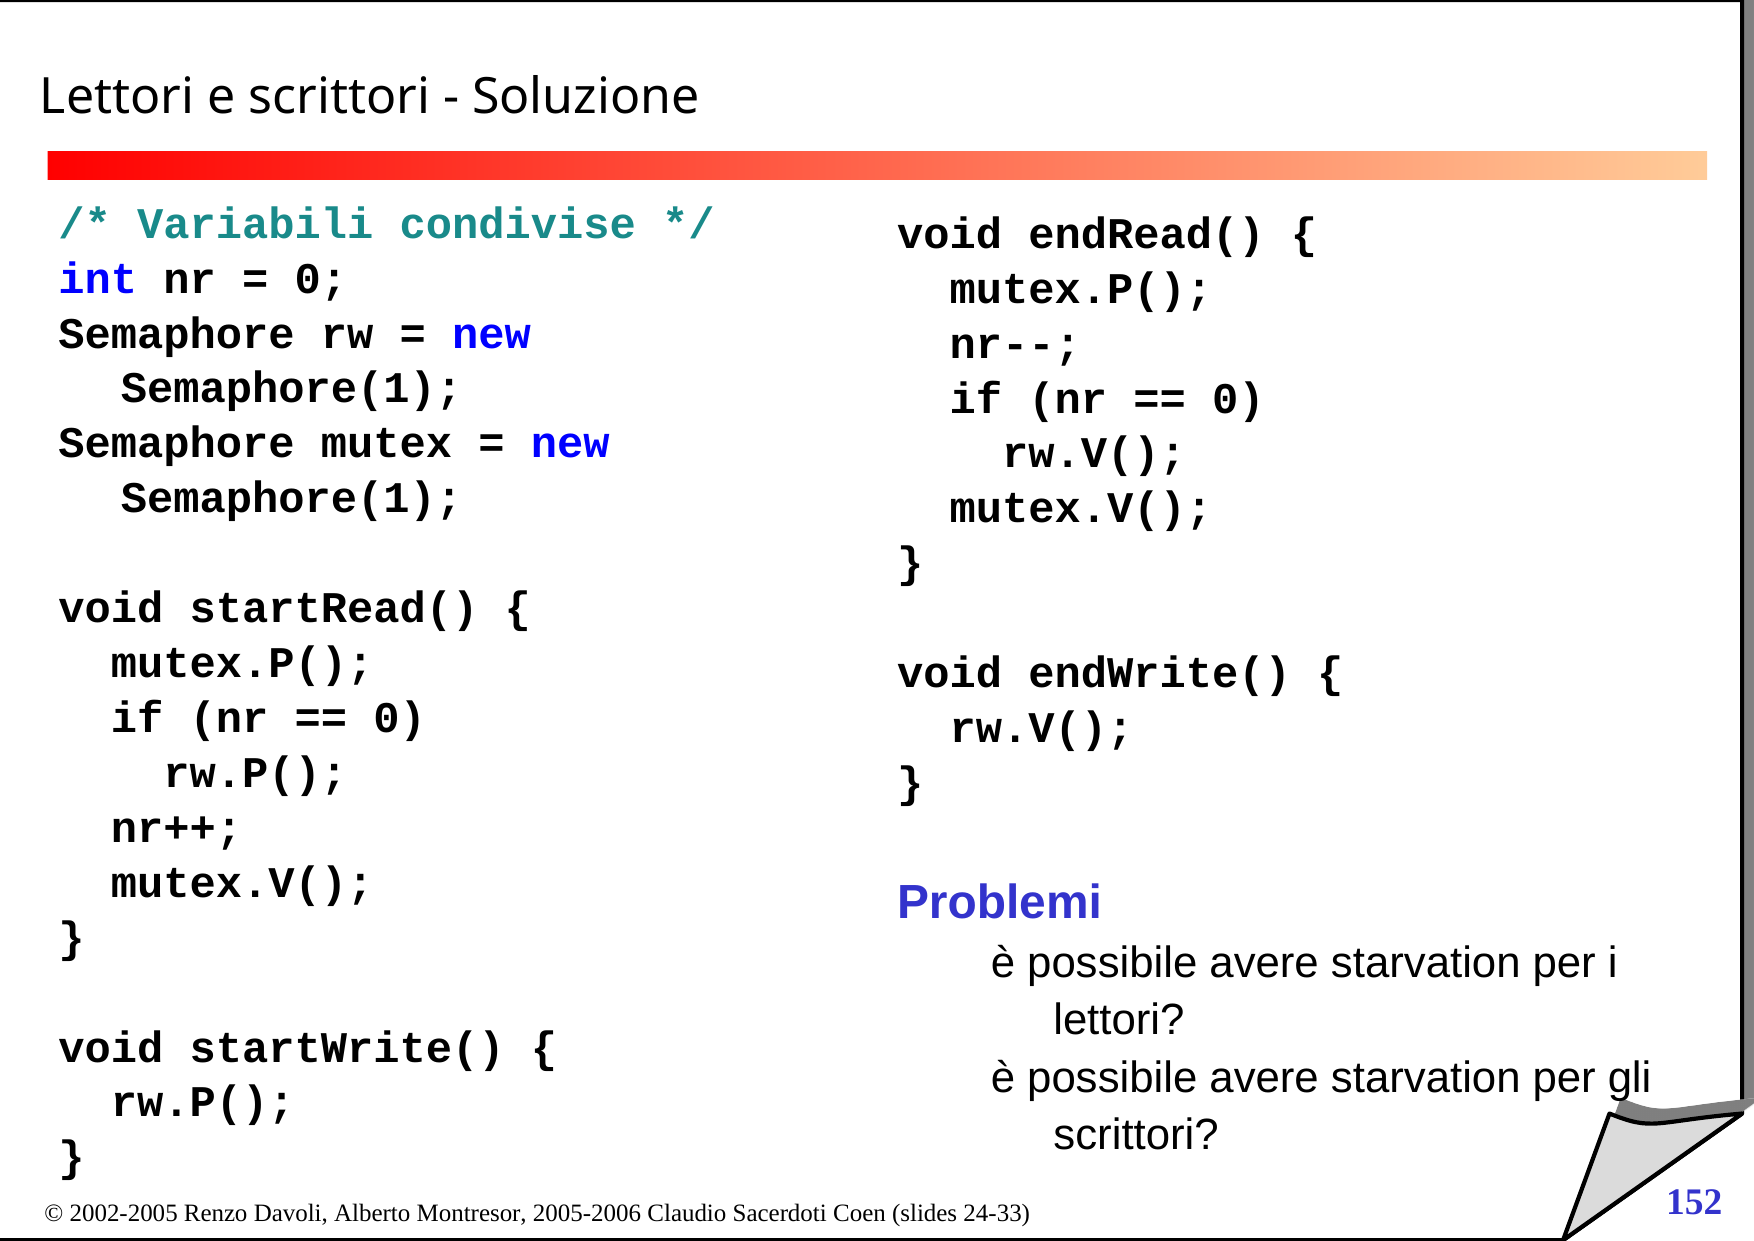

# Lettori e scrittori - Soluzione
/* Variabili condivise */
int nr = 0;
Semaphore rw = new Semaphore(1);
Semaphore mutex = new Semaphore(1);
void startRead() {
 mutex.P();
 if (nr == 0)
 rw.P();
 nr++;
 mutex.V();
}
void startWrite() {
 rw.P();
}
void endRead() {
 mutex.P();
 nr--;
 if (nr == 0)
 rw.V();
 mutex.V();
}
void endWrite() {
 rw.V();
}
Problemi
è possibile avere starvation per i lettori?
è possibile avere starvation per gli scrittori?